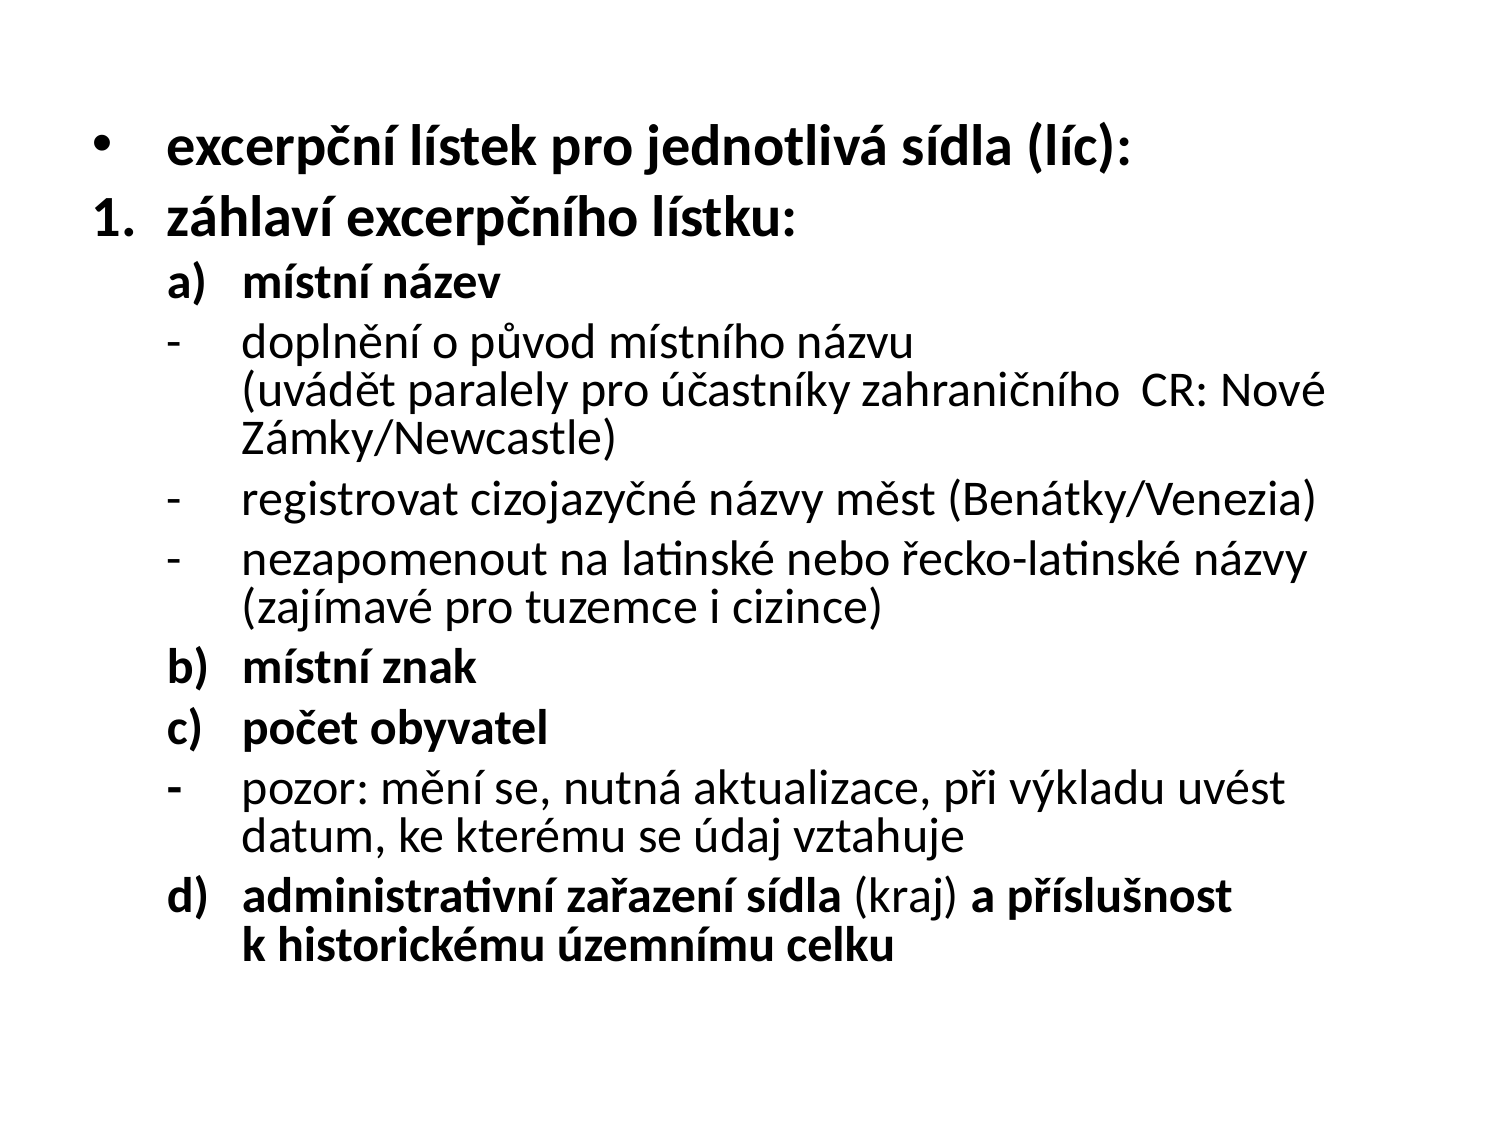

# excerpční lístek pro jednotlivá sídla (líc):
záhlaví excerpčního lístku:
	a)	místní název
	-	doplnění o původ místního názvu
	(uvádět paralely pro účastníky zahraničního	CR: Nové 	Zámky/Newcastle)
	-	registrovat cizojazyčné názvy měst (Benátky/Venezia)
	-	nezapomenout na latinské nebo řecko-latinské názvy 	(zajímavé pro tuzemce i cizince)
	b)	místní znak
	c)	počet obyvatel
	-	pozor: mění se, nutná aktualizace, při výkladu uvést 	datum, ke kterému se údaj vztahuje
	d)	administrativní zařazení sídla (kraj) a příslušnost
	k historickému územnímu celku